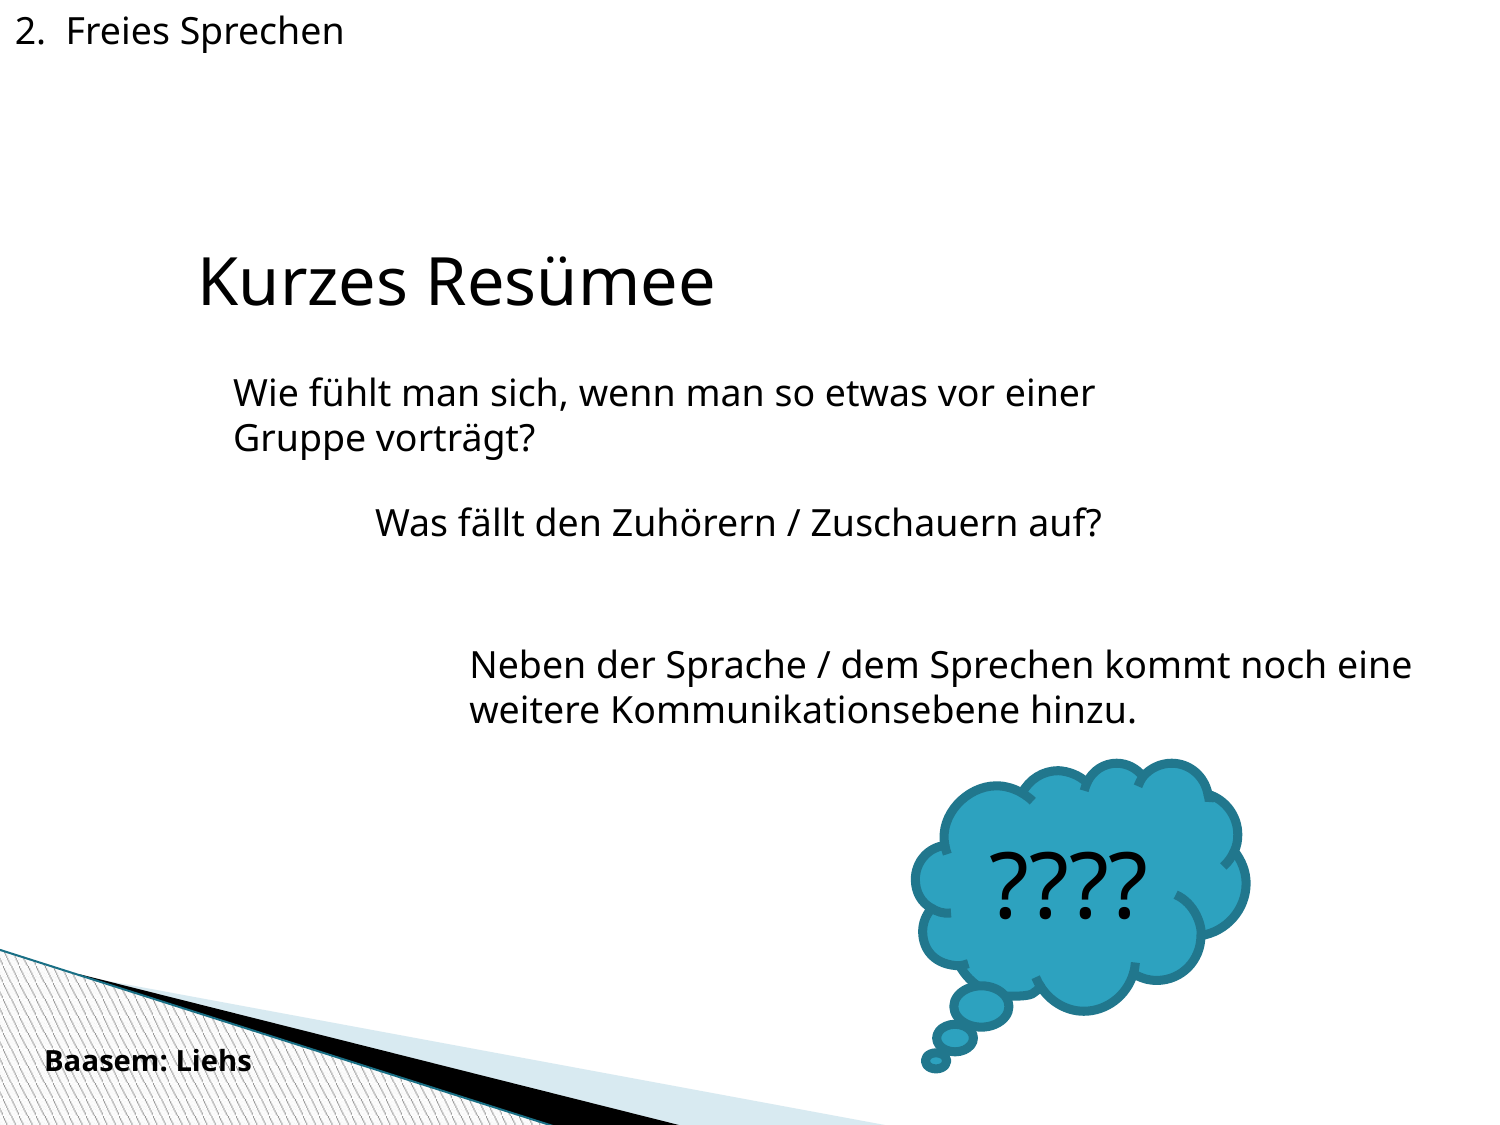

2. Freies Sprechen
Kurzes Resümee
Wie fühlt man sich, wenn man so etwas vor einer Gruppe vorträgt?
Was fällt den Zuhörern / Zuschauern auf?
Neben der Sprache / dem Sprechen kommt noch eine weitere Kommunikationsebene hinzu.
????
Baasem: Liehs